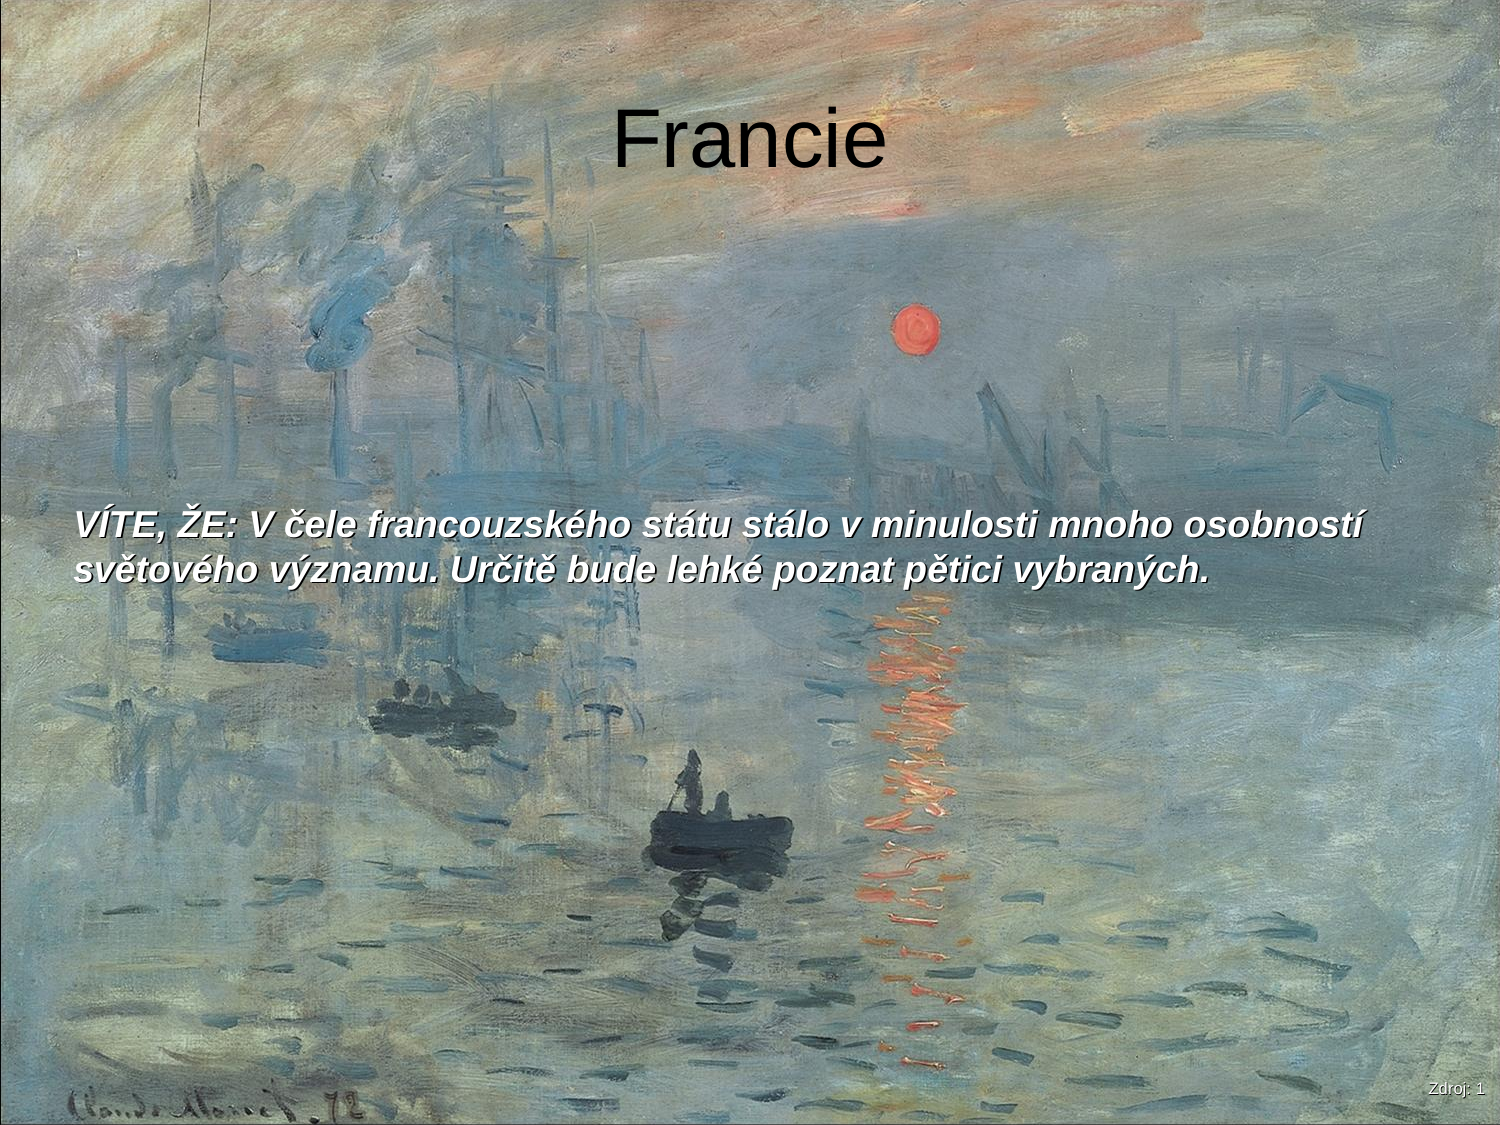

# Francie
VÍTE, ŽE: V čele francouzského státu stálo v minulosti mnoho osobností světového významu. Určitě bude lehké poznat pětici vybraných.
Zdroj: 1